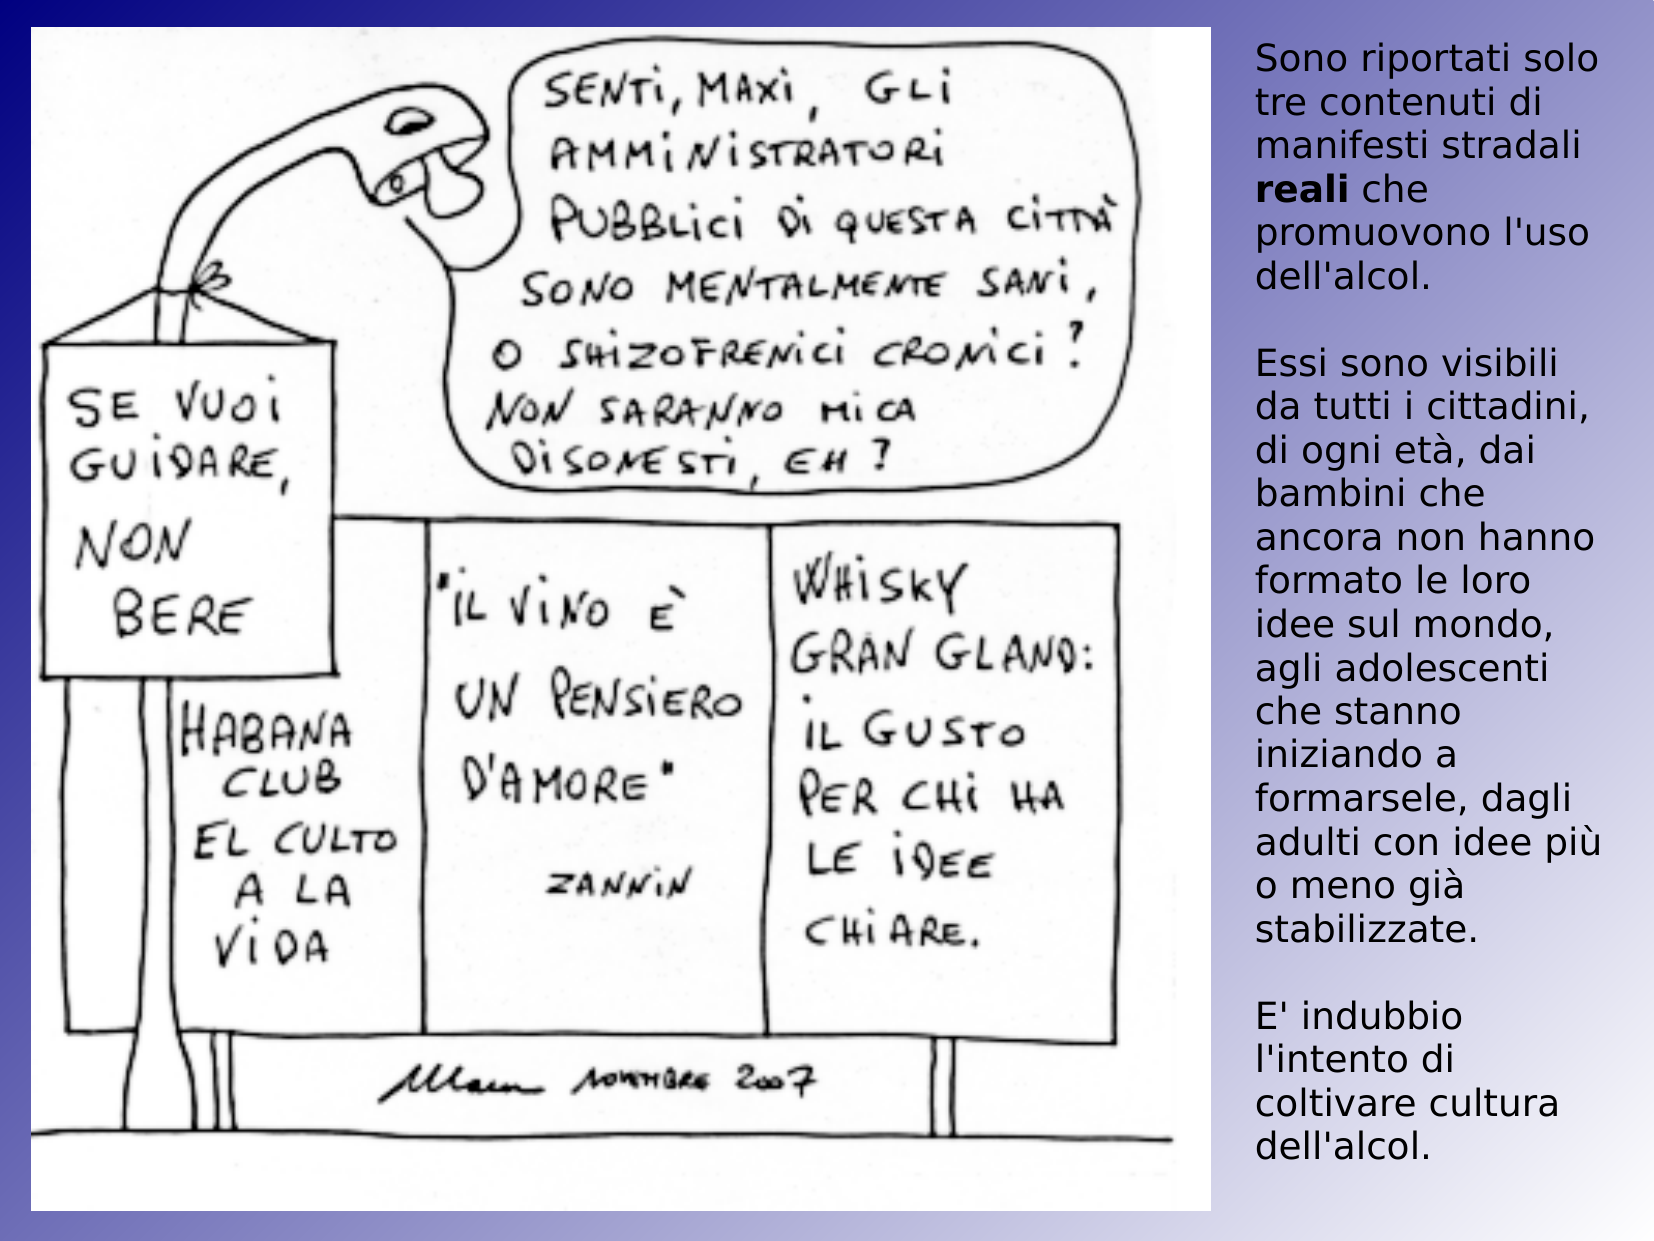

Sono riportati solo tre contenuti di manifesti stradali reali che promuovono l'uso dell'alcol.
Essi sono visibili da tutti i cittadini, di ogni età, dai bambini che ancora non hanno formato le loro idee sul mondo, agli adolescenti che stanno iniziando a formarsele, dagli adulti con idee più o meno già stabilizzate.
E' indubbio l'intento di coltivare cultura dell'alcol.